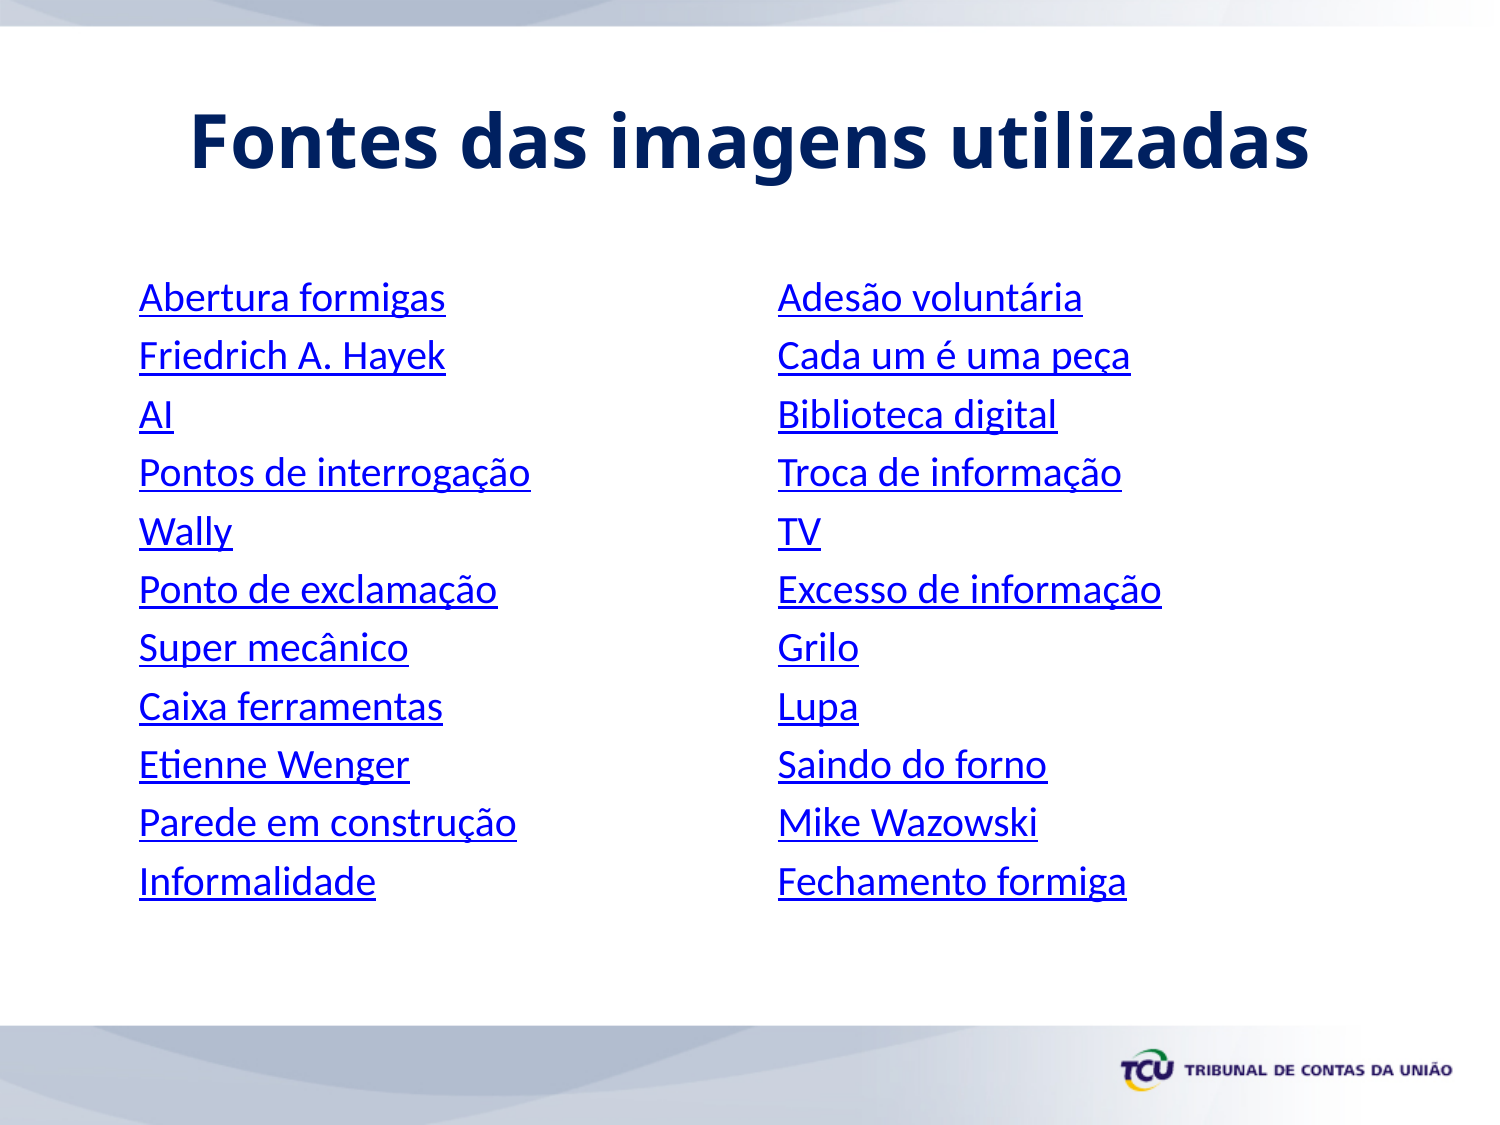

# Fontes das imagens utilizadas
Abertura formigas
Friedrich A. Hayek
AI
Pontos de interrogação
Wally
Ponto de exclamação
Super mecânico
Caixa ferramentas
Etienne Wenger
Parede em construção
Informalidade
Adesão voluntária
Cada um é uma peça
Biblioteca digital
Troca de informação
TV
Excesso de informação
Grilo
Lupa
Saindo do forno
Mike Wazowski
Fechamento formiga